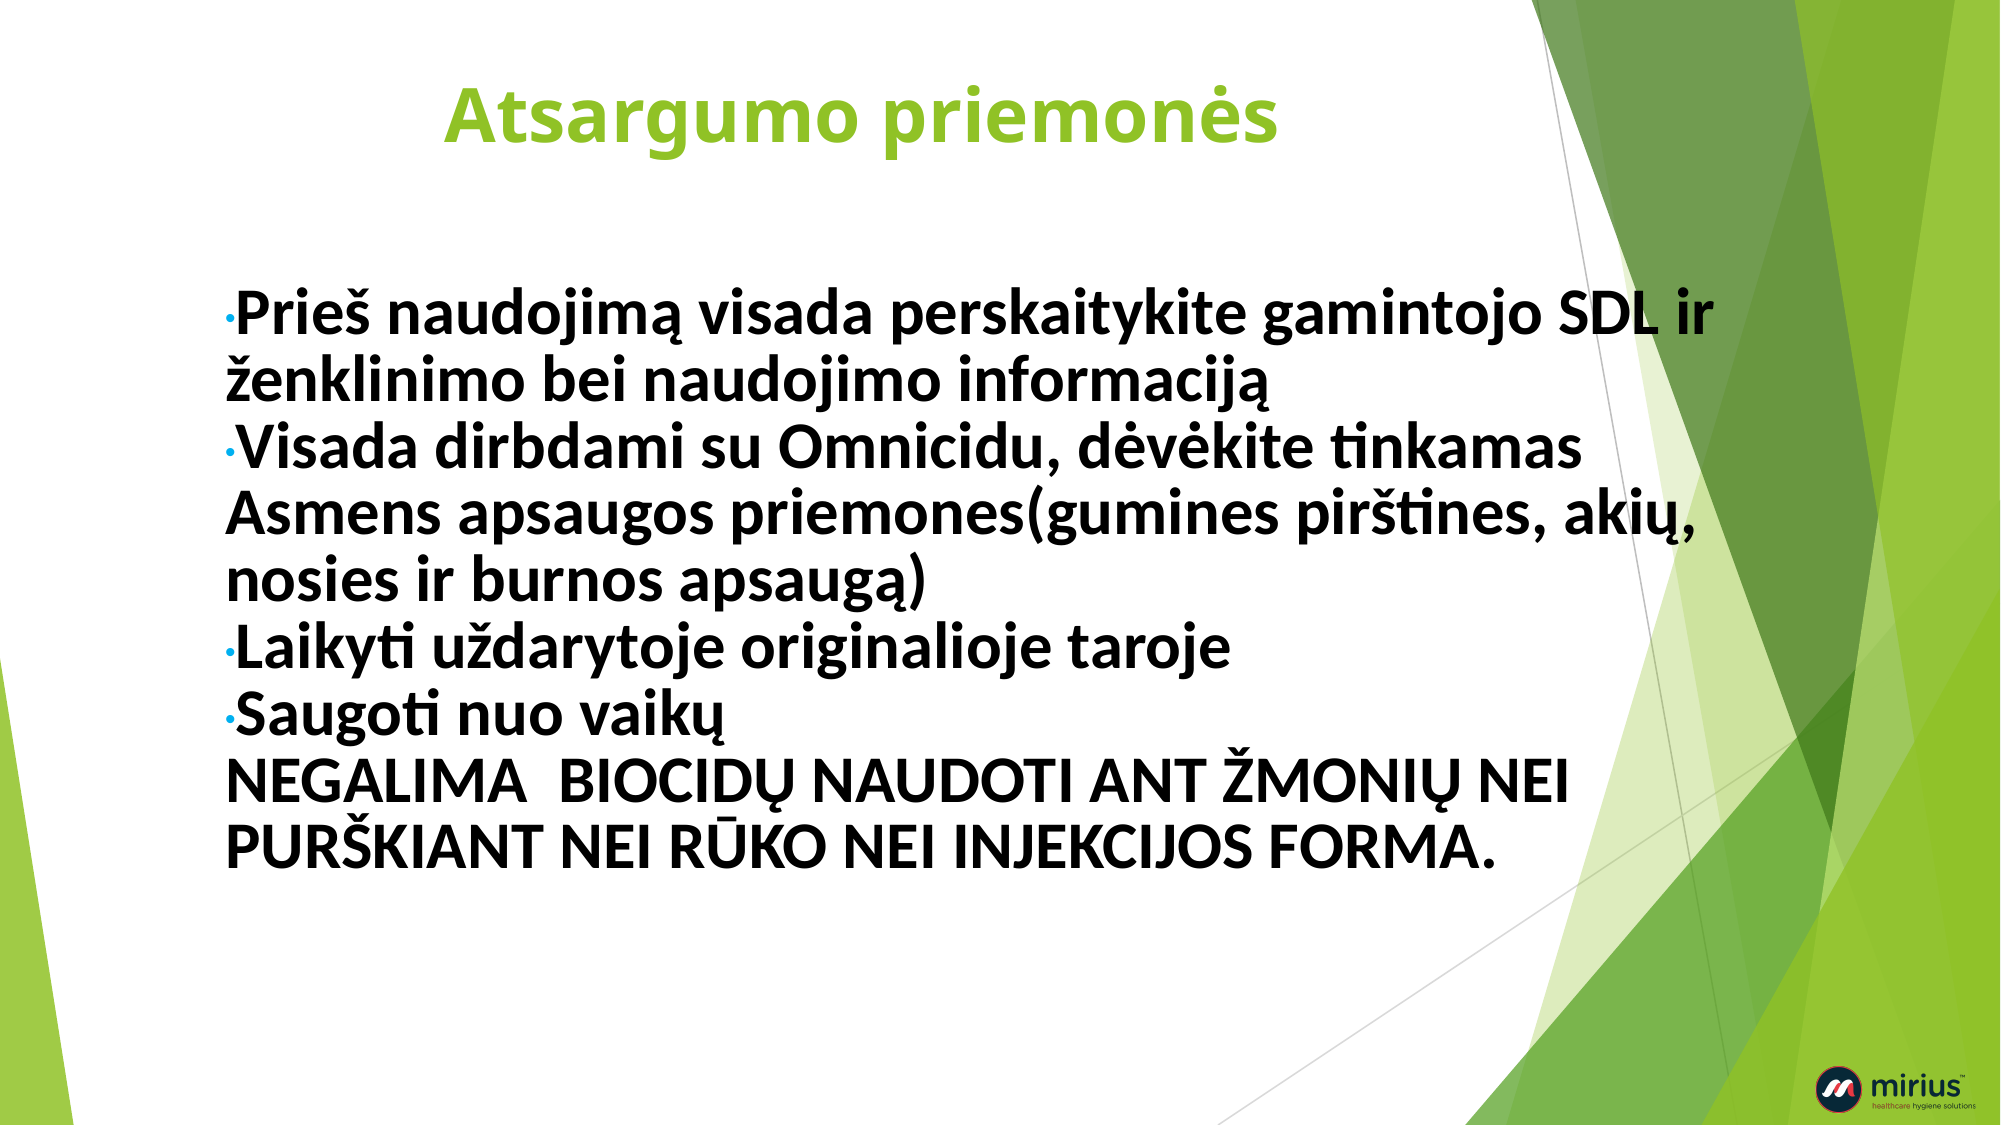

# Atsargumo priemonės
Prieš naudojimą visada perskaitykite gamintojo SDL ir ženklinimo bei naudojimo informaciją
Visada dirbdami su Omnicidu, dėvėkite tinkamas Asmens apsaugos priemones(gumines pirštines, akių, nosies ir burnos apsaugą)
Laikyti uždarytoje originalioje taroje
Saugoti nuo vaikų
NEGALIMA BIOCIDŲ NAUDOTI ANT ŽMONIŲ NEI PURŠKIANT NEI RŪKO NEI INJEKCIJOS FORMA.